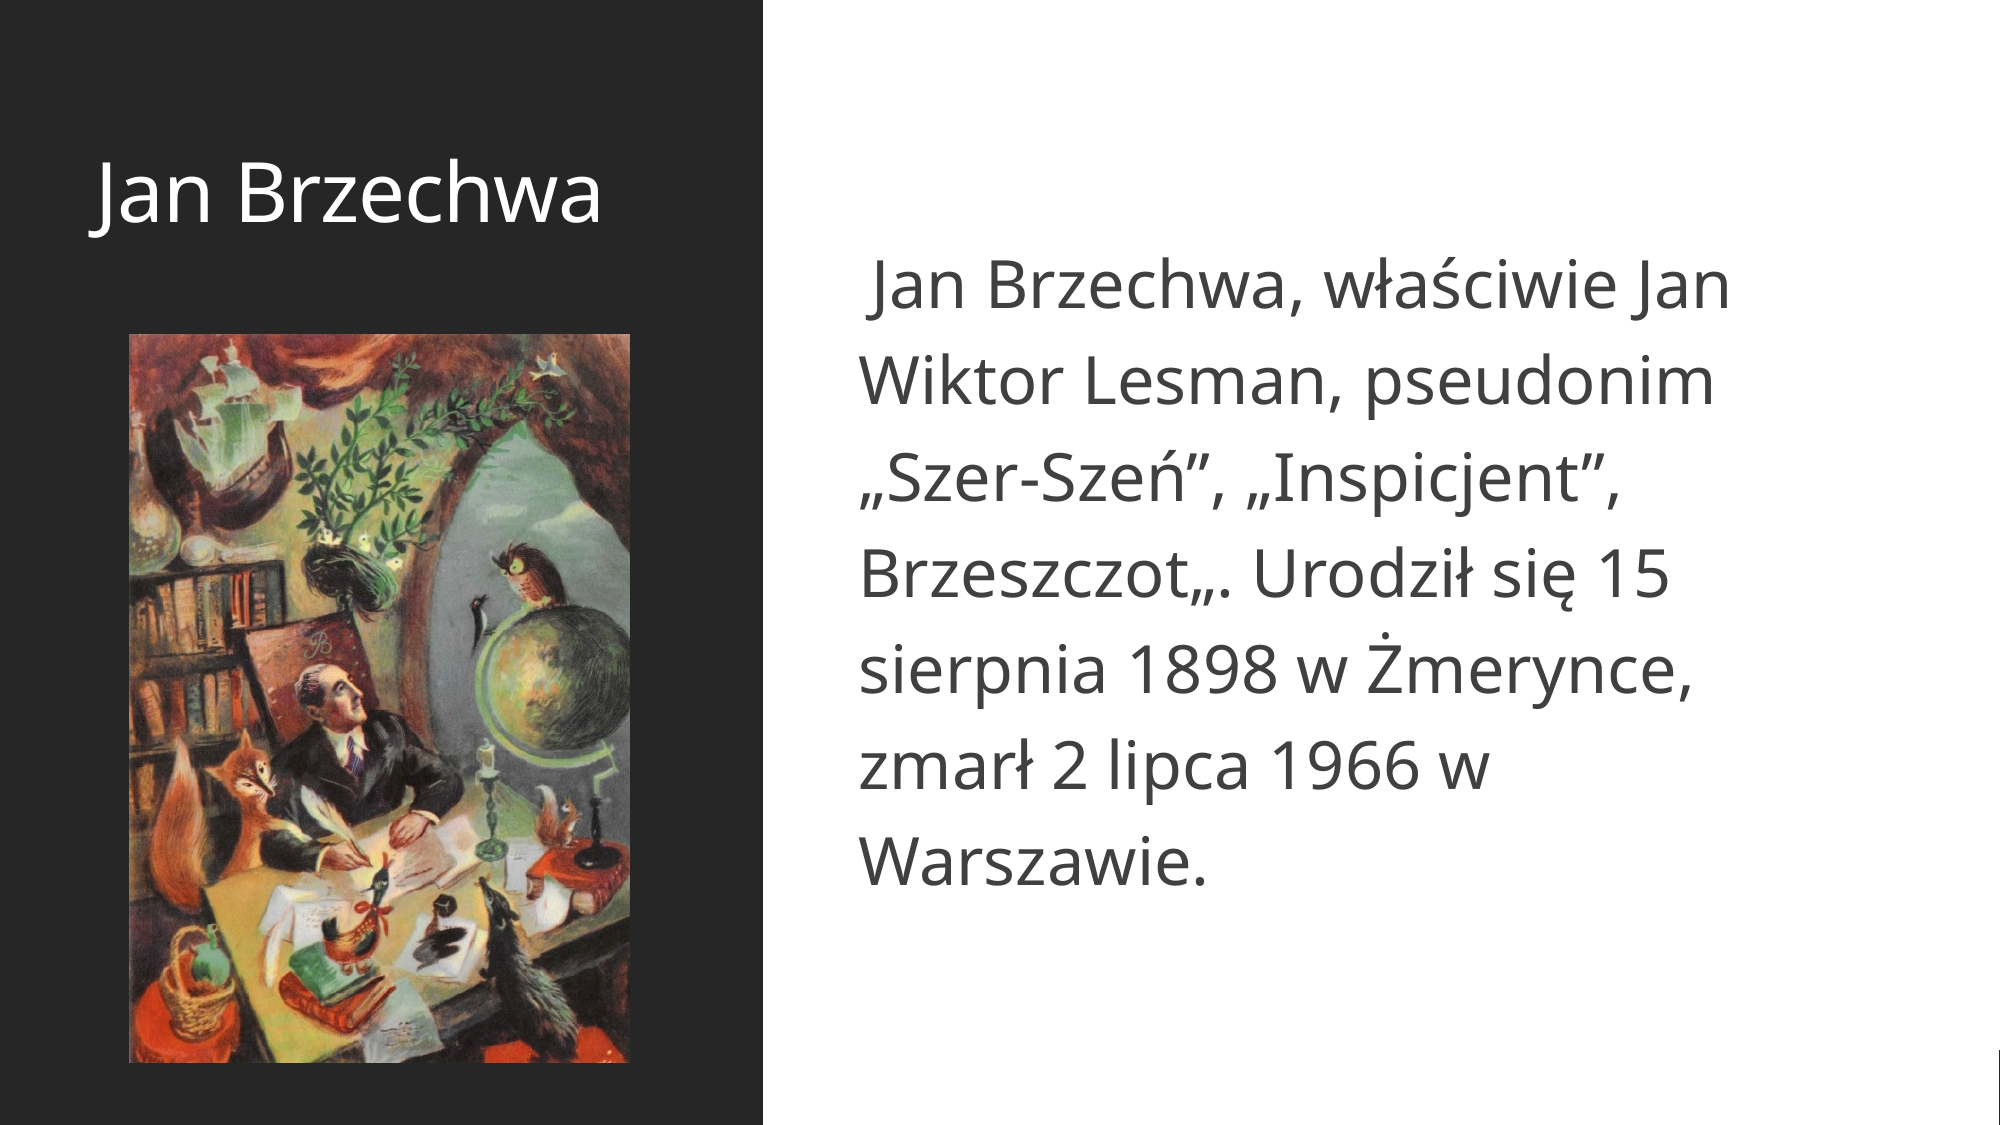

# Jan Brzechwa
 Jan Brzechwa, właściwie Jan Wiktor Lesman, pseudonim „Szer-Szeń”, „Inspicjent”, Brzeszczot„. Urodził się 15 sierpnia 1898 w Żmerynce, zmarł 2 lipca 1966 w Warszawie.